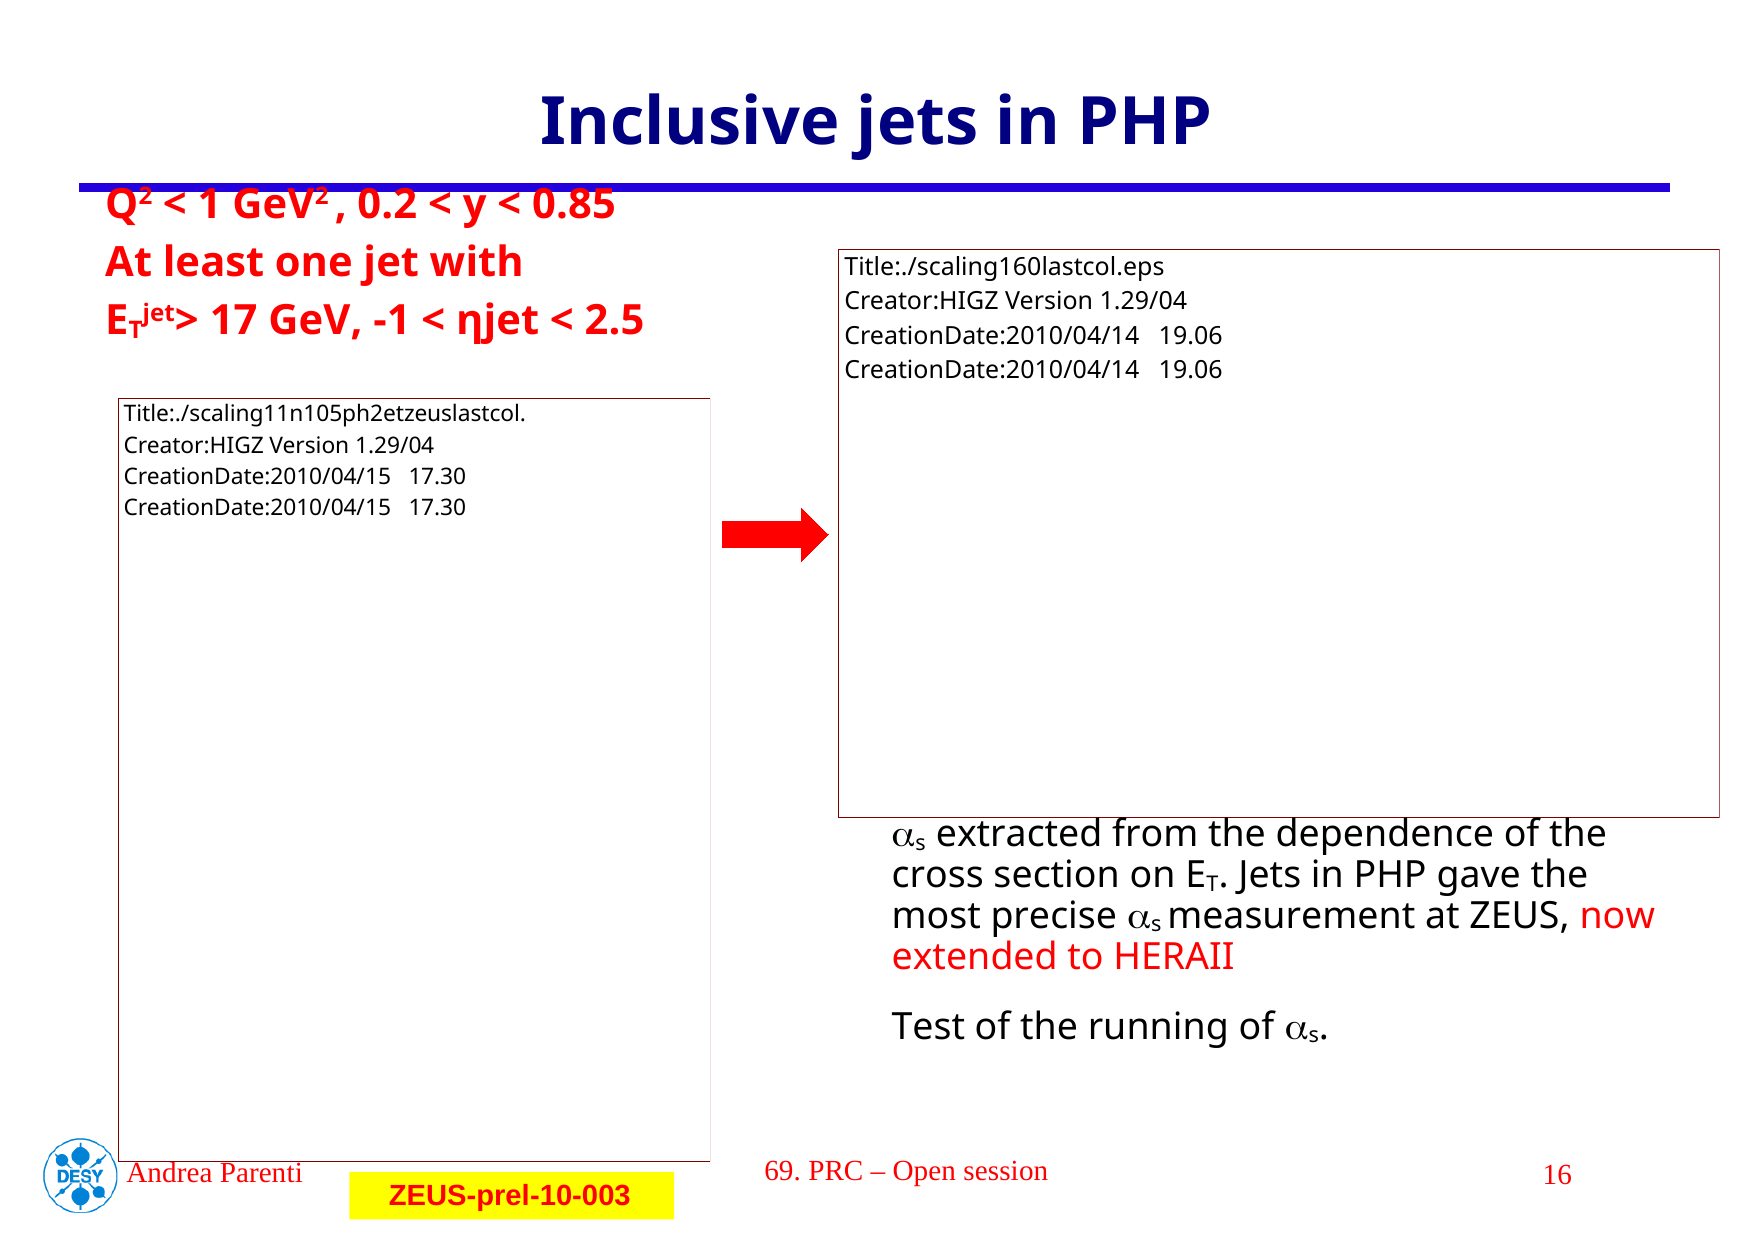

# Inclusive jets in PHP
Q2 < 1 GeV2 , 0.2 < y < 0.85
At least one jet with
ETjet> 17 GeV, -1 < ηjet < 2.5
as extracted from the dependence of the cross section on ET. Jets in PHP gave the most precise as measurement at ZEUS, now extended to HERAII
Test of the running of as.
 ZEUS-prel-10-003